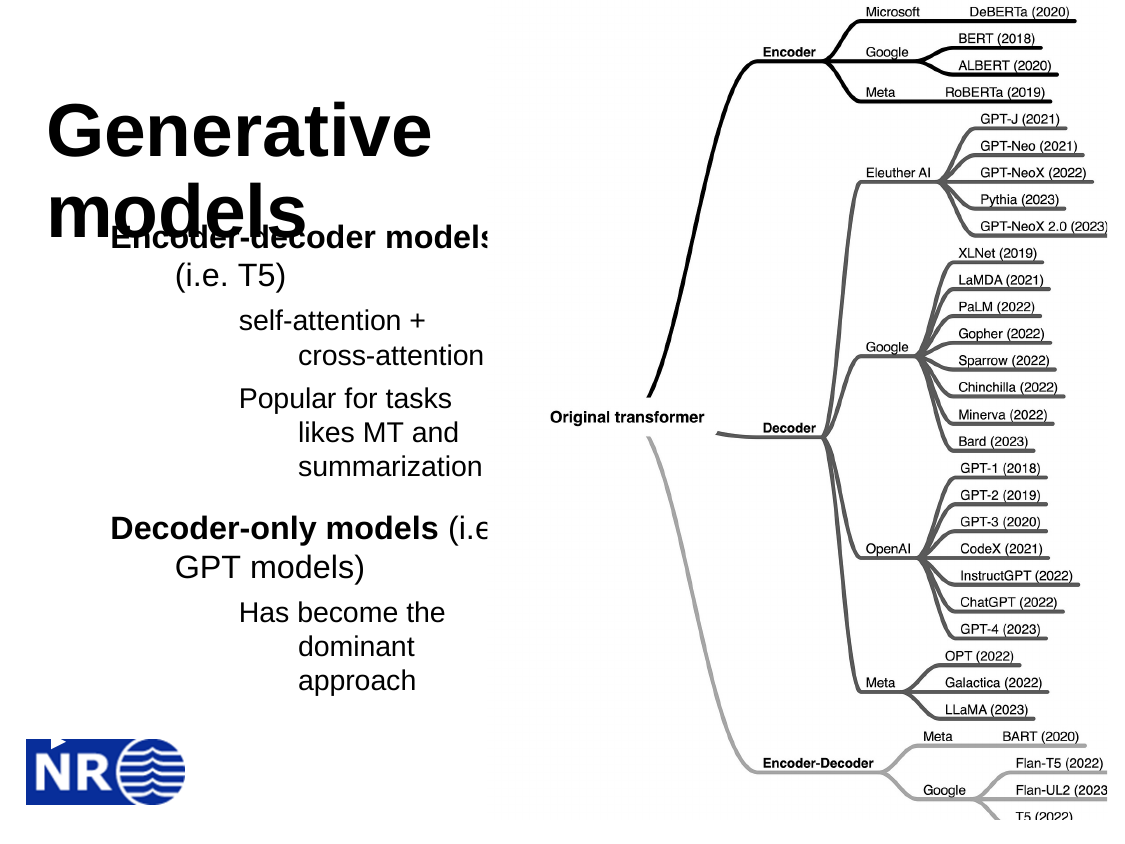

Generative
models
# Encoder-decoder models (i.e. T5)
self-attention + cross-attention
Popular for tasks likes MT and summarization
Decoder-only models (i.e. GPT models)
Has become the dominant approach